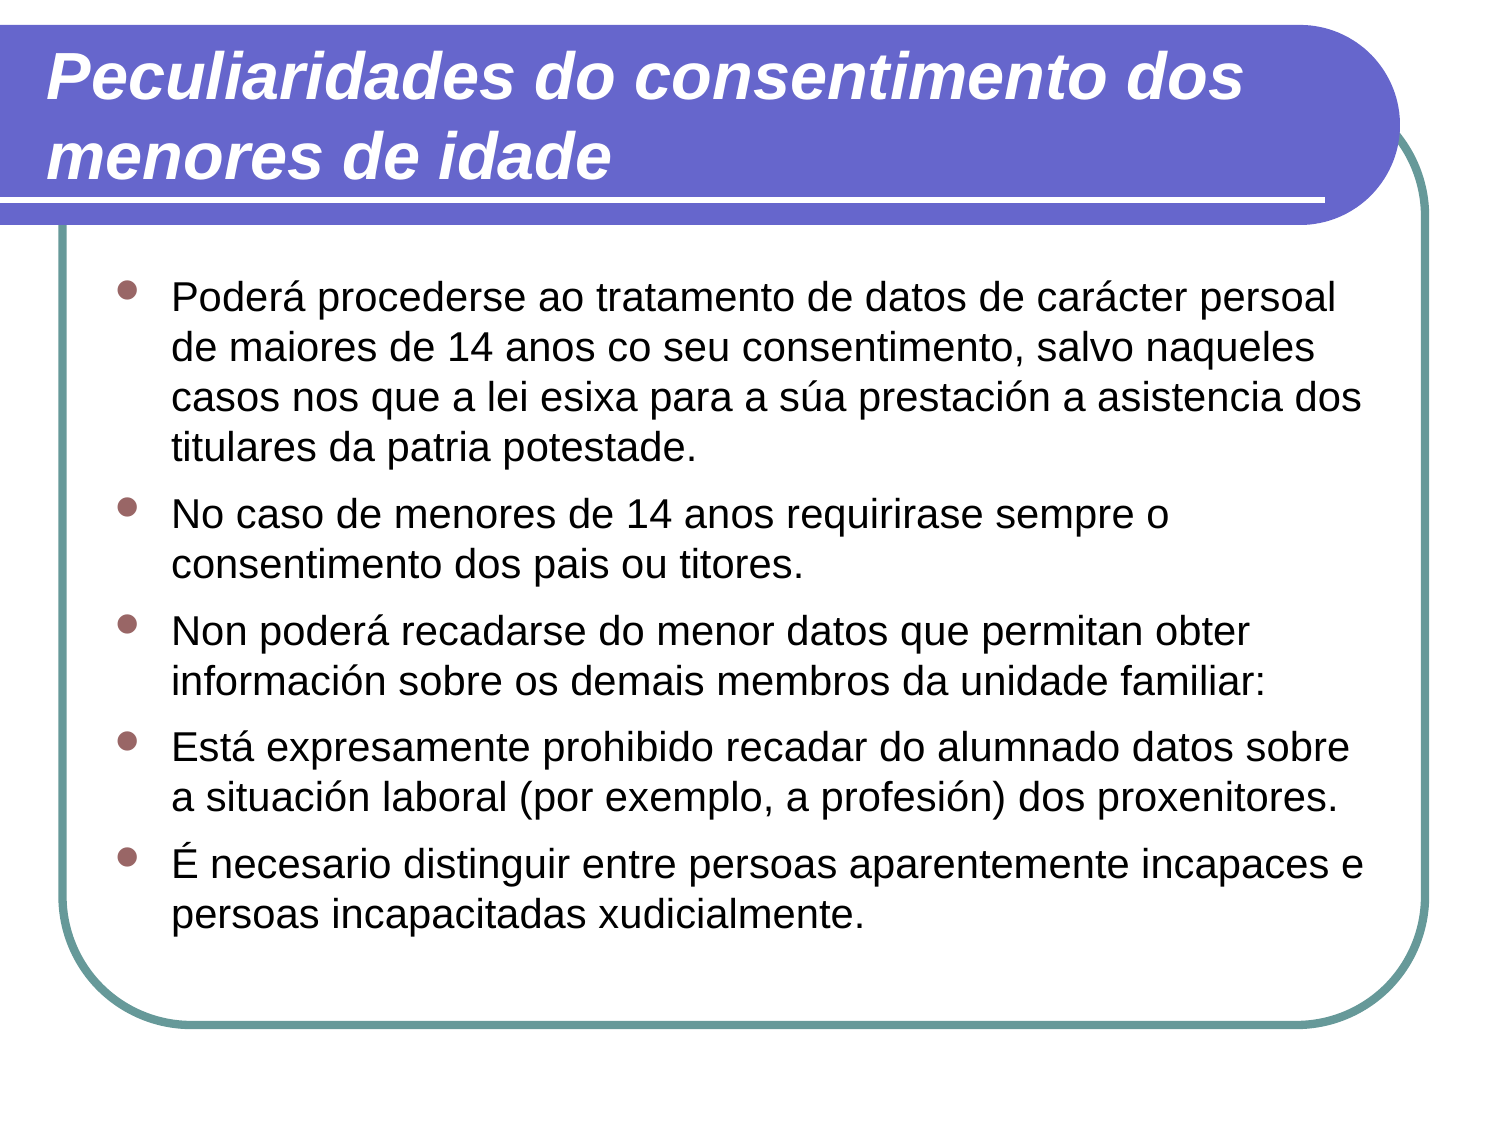

# Peculiaridades do consentimento dos menores de idade
Poderá procederse ao tratamento de datos de carácter persoal de maiores de 14 anos co seu consentimento, salvo naqueles casos nos que a lei esixa para a súa prestación a asistencia dos titulares da patria potestade.
No caso de menores de 14 anos requirirase sempre o consentimento dos pais ou titores.
Non poderá recadarse do menor datos que permitan obter información sobre os demais membros da unidade familiar:
Está expresamente prohibido recadar do alumnado datos sobre a situación laboral (por exemplo, a profesión) dos proxenitores.
É necesario distinguir entre persoas aparentemente incapaces e persoas incapacitadas xudicialmente.